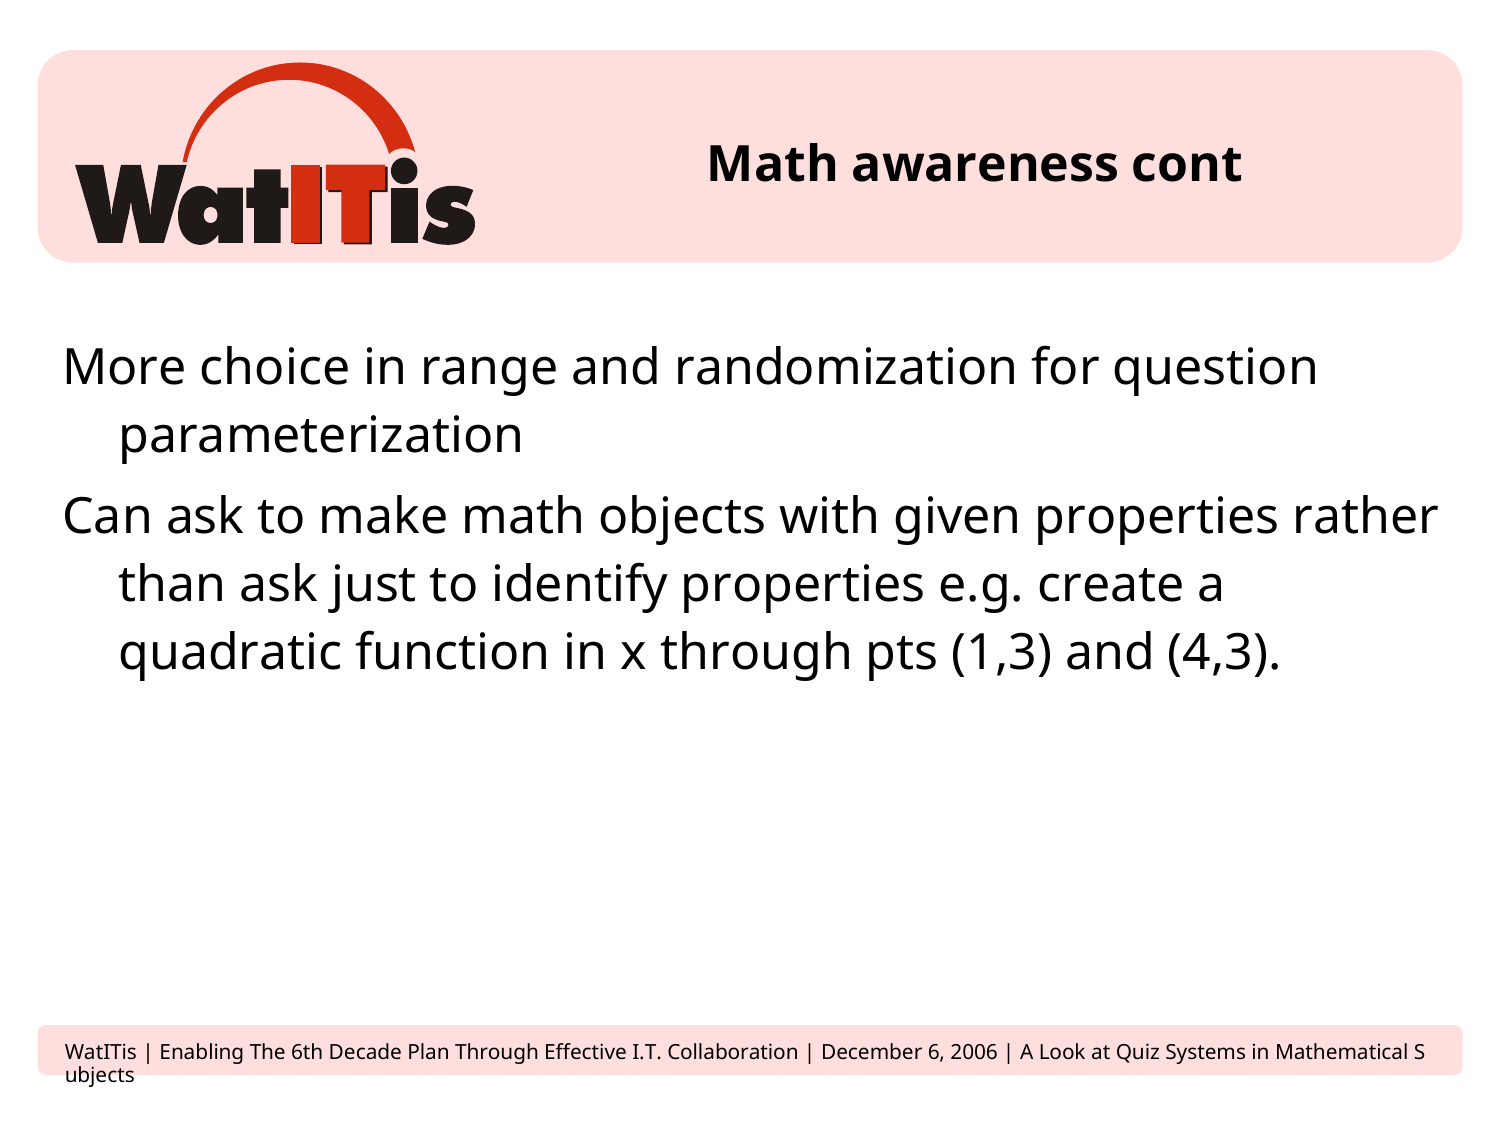

# Math awareness cont
More choice in range and randomization for question parameterization
Can ask to make math objects with given properties rather than ask just to identify properties e.g. create a quadratic function in x through pts (1,3) and (4,3).
WatITis | Enabling The 6th Decade Plan Through Effective I.T. Collaboration | December 6, 2006 | A Look at Quiz Systems in Mathematical Subjects